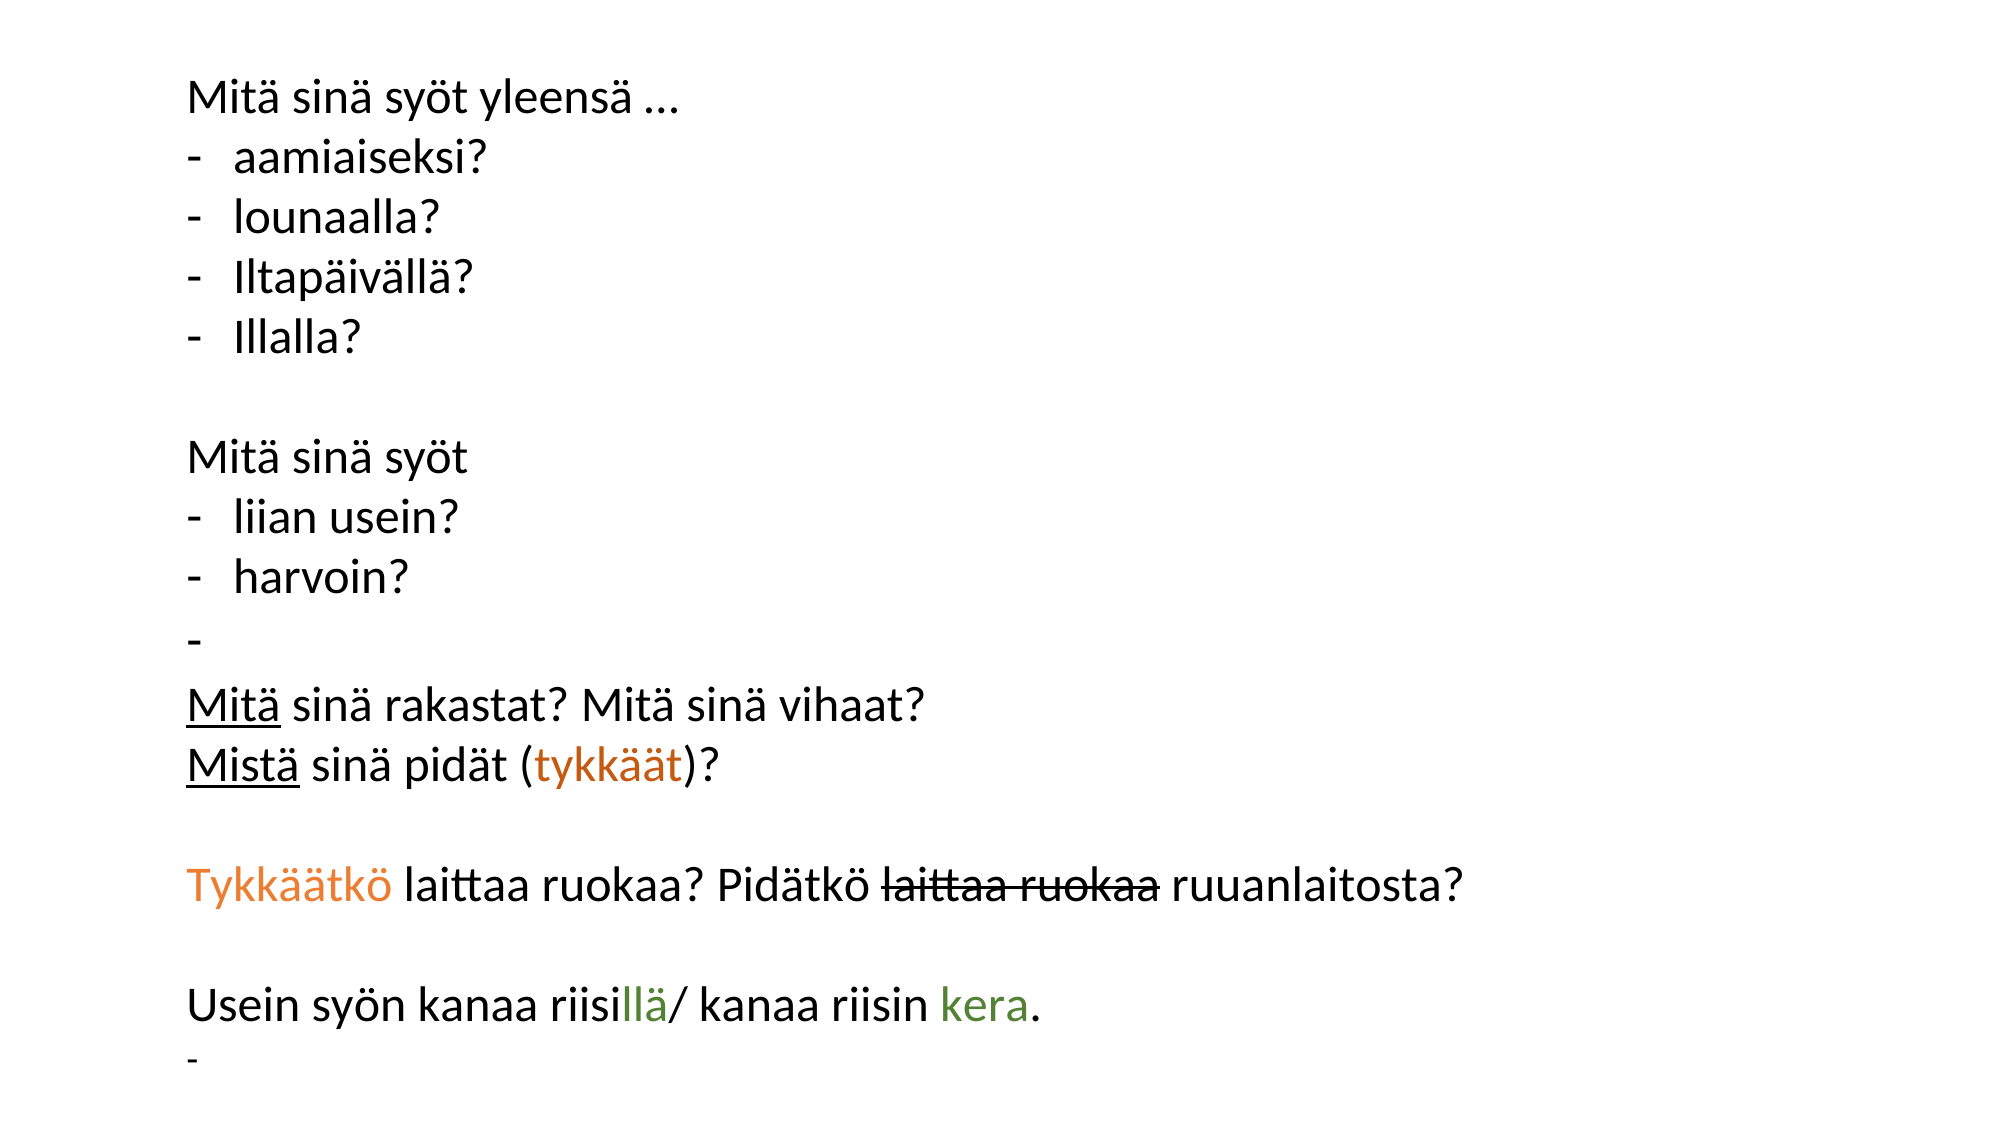

Mitä sinä syöt yleensä …
aamiaiseksi?
lounaalla?
Iltapäivällä?
Illalla?
Mitä sinä syöt
liian usein?
harvoin?
Mitä sinä rakastat? Mitä sinä vihaat?
Mistä sinä pidät (tykkäät)?
Tykkäätkö laittaa ruokaa? Pidätkö laittaa ruokaa ruuanlaitosta?
Usein syön kanaa riisillä/ kanaa riisin kera.